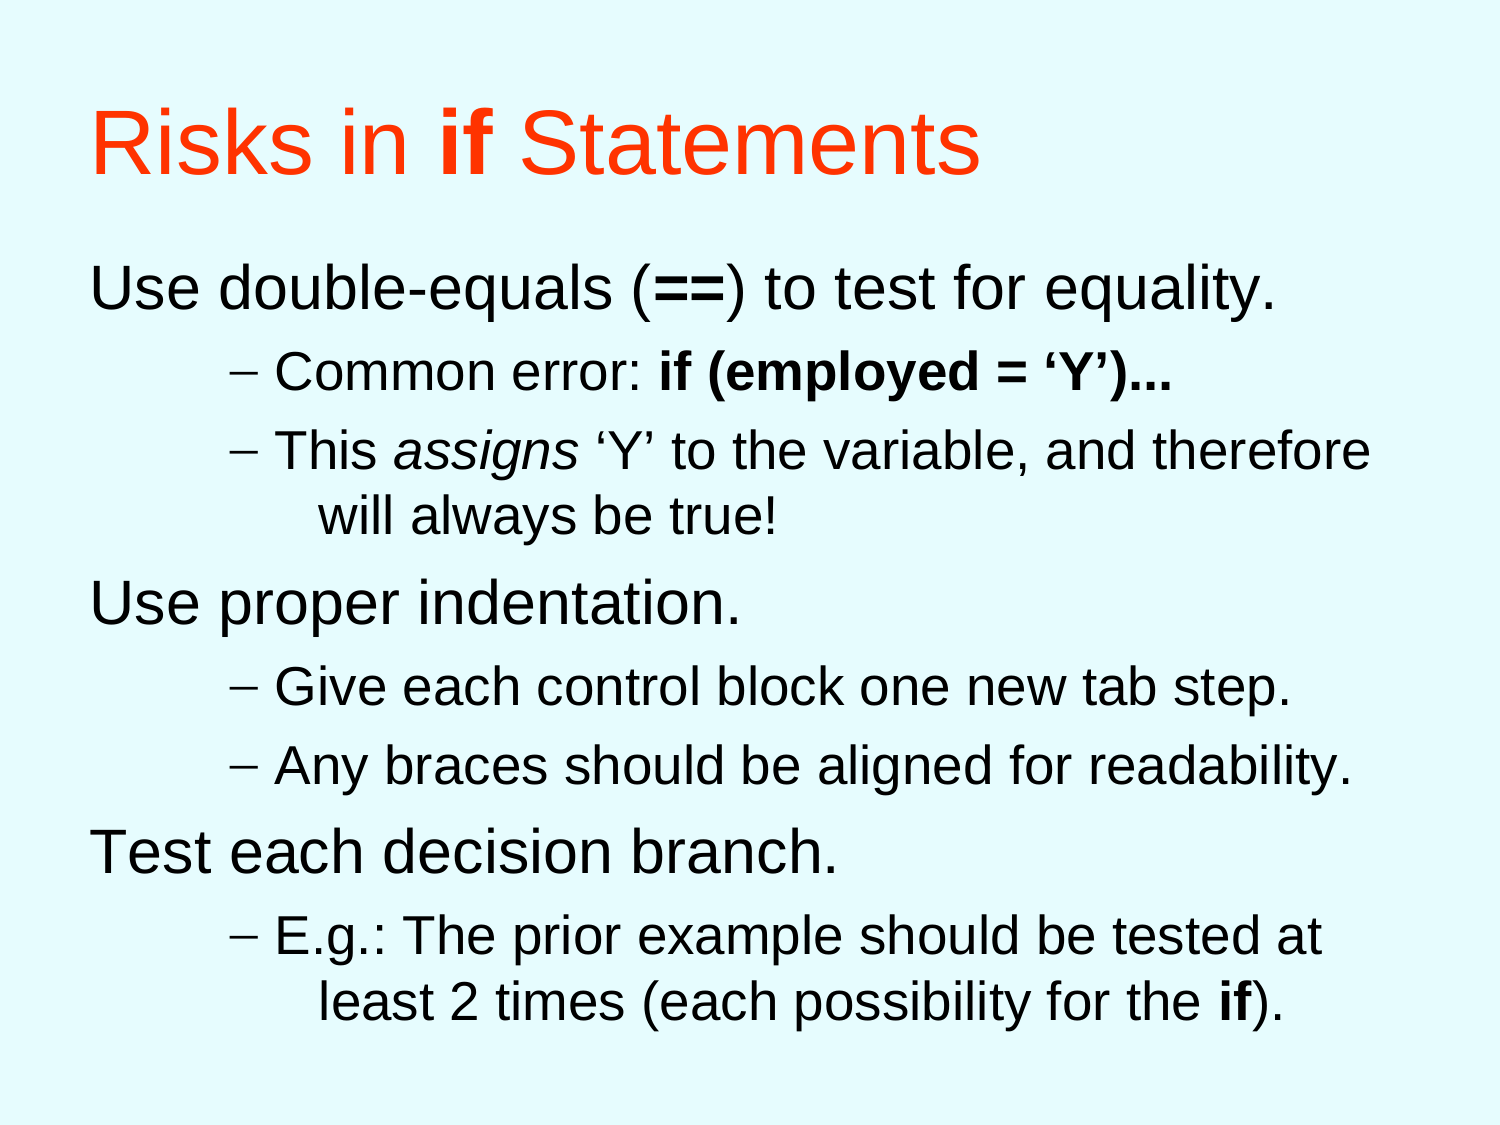

# Risks in if Statements
Use double-equals (==) to test for equality.
Common error: if (employed = ‘Y’)...
This assigns ‘Y’ to the variable, and therefore will always be true!
Use proper indentation.
Give each control block one new tab step.
Any braces should be aligned for readability.
Test each decision branch.
E.g.: The prior example should be tested at least 2 times (each possibility for the if).